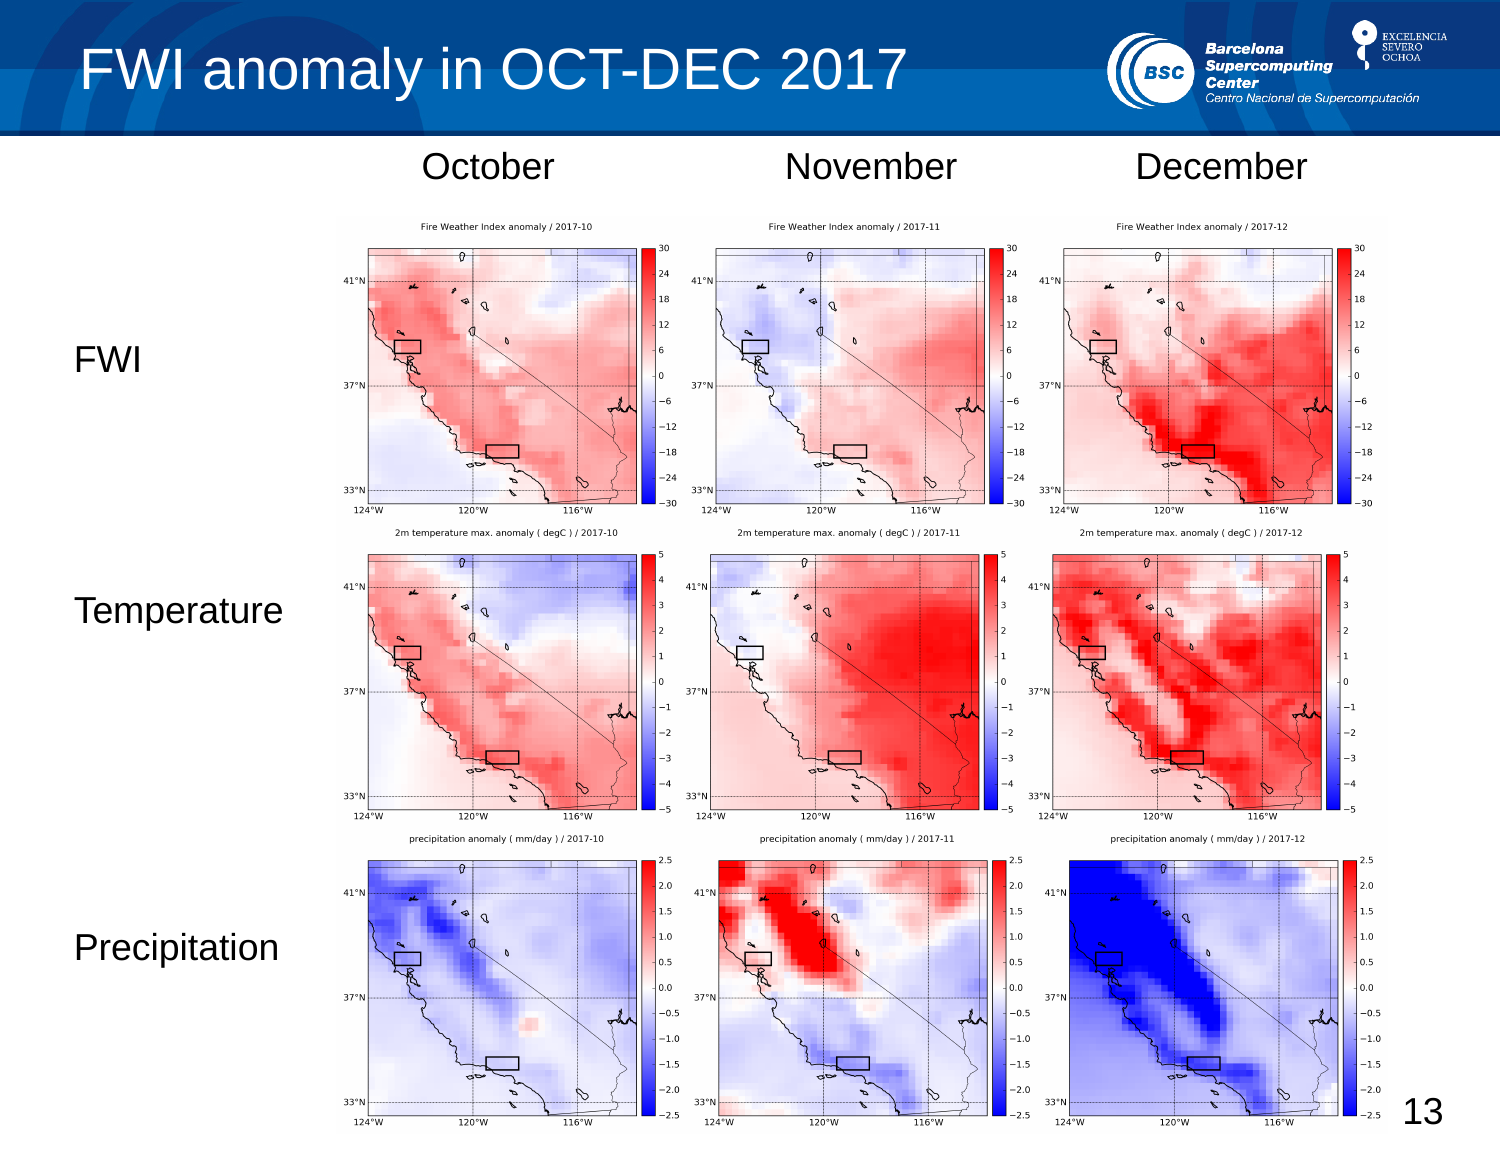

# FWI anomaly in OCT-DEC 2017
 October November December
FWI
Temperature
Precipitation